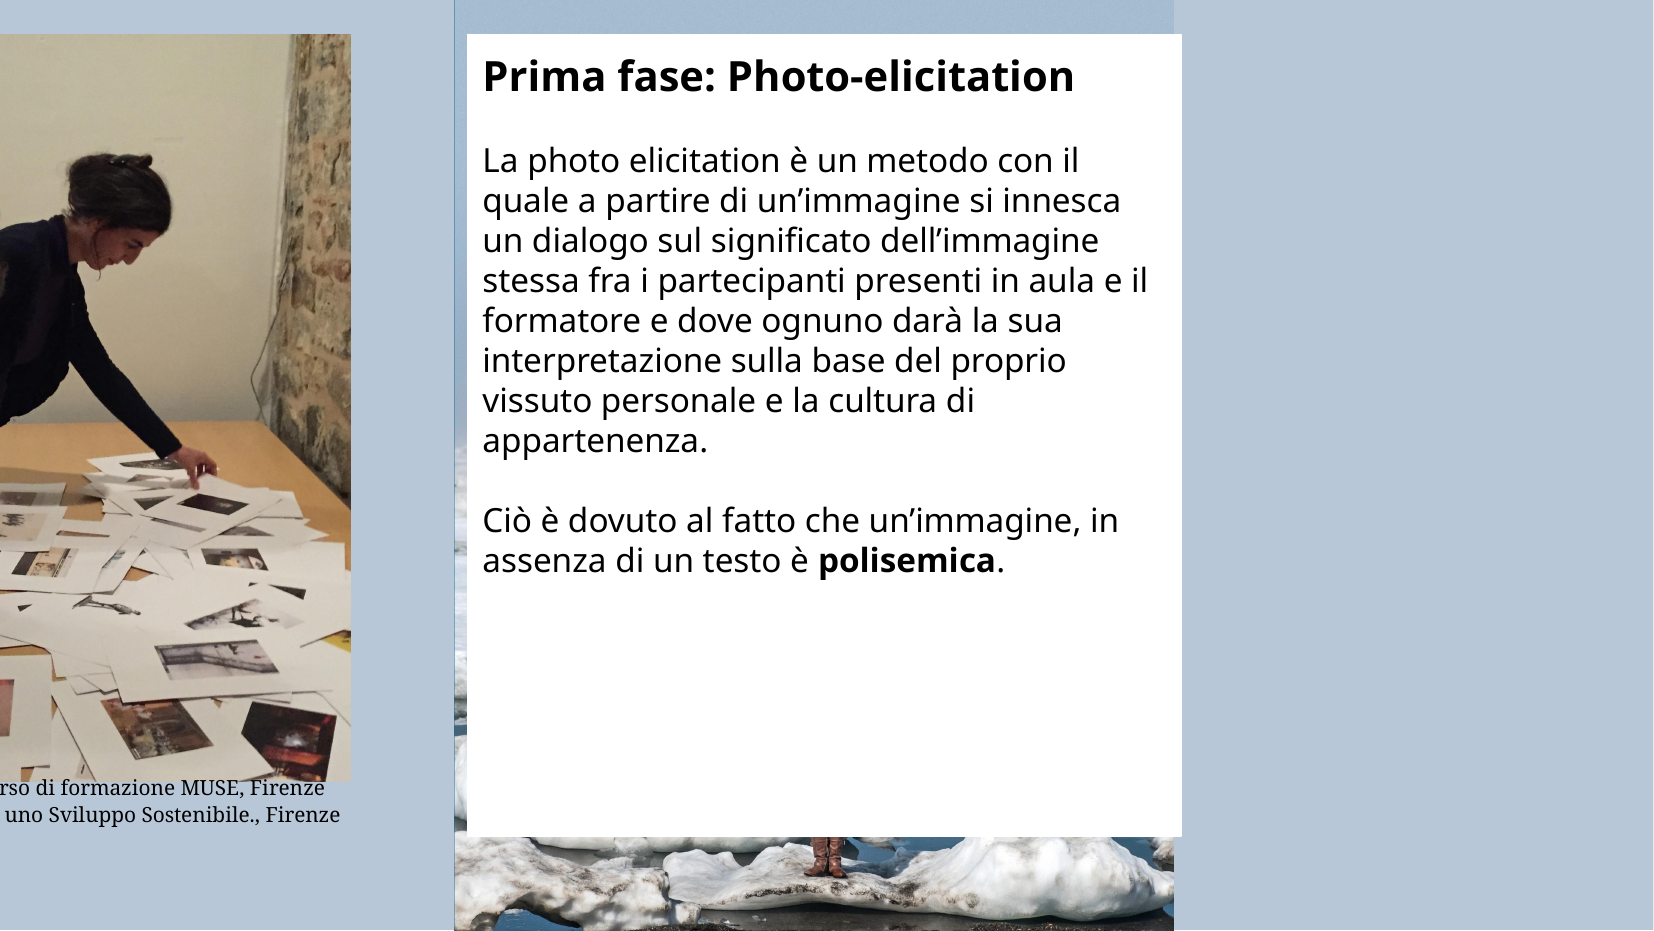

Prima fase: Photo-elicitation
La photo elicitation è un metodo con il quale a partire di un’immagine si innesca un dialogo sul significato dell’immagine stessa fra i partecipanti presenti in aula e il formatore e dove ognuno darà la sua interpretazione sulla base del proprio vissuto personale e la cultura di appartenenza.
Ciò è dovuto al fatto che un’immagine, in assenza di un testo è polisemica.
Un momento del Corso di formazione MUSE, Firenze Musei e Cultura per uno Sviluppo Sostenibile., Firenze 2018